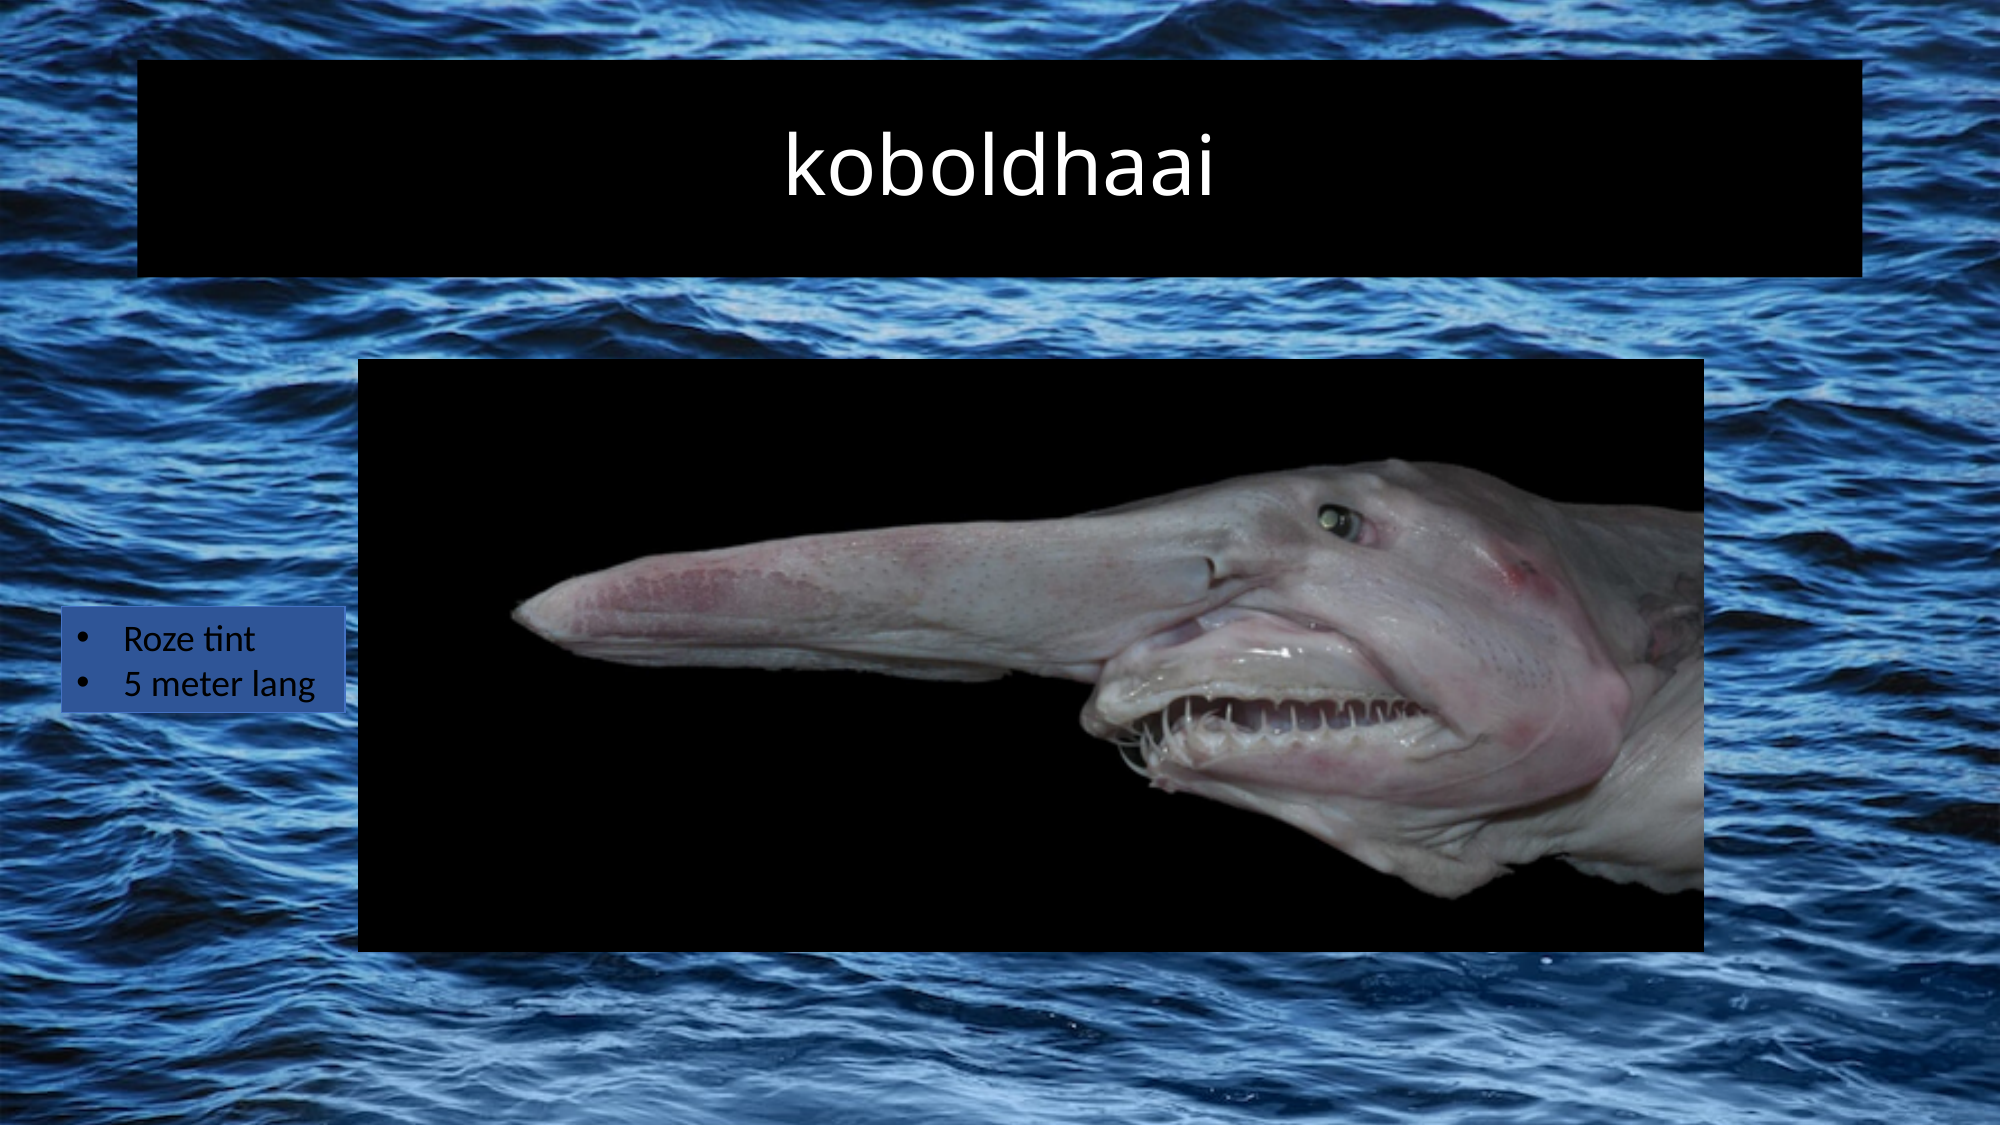

# koboldhaai
Roze tint
5 meter lang